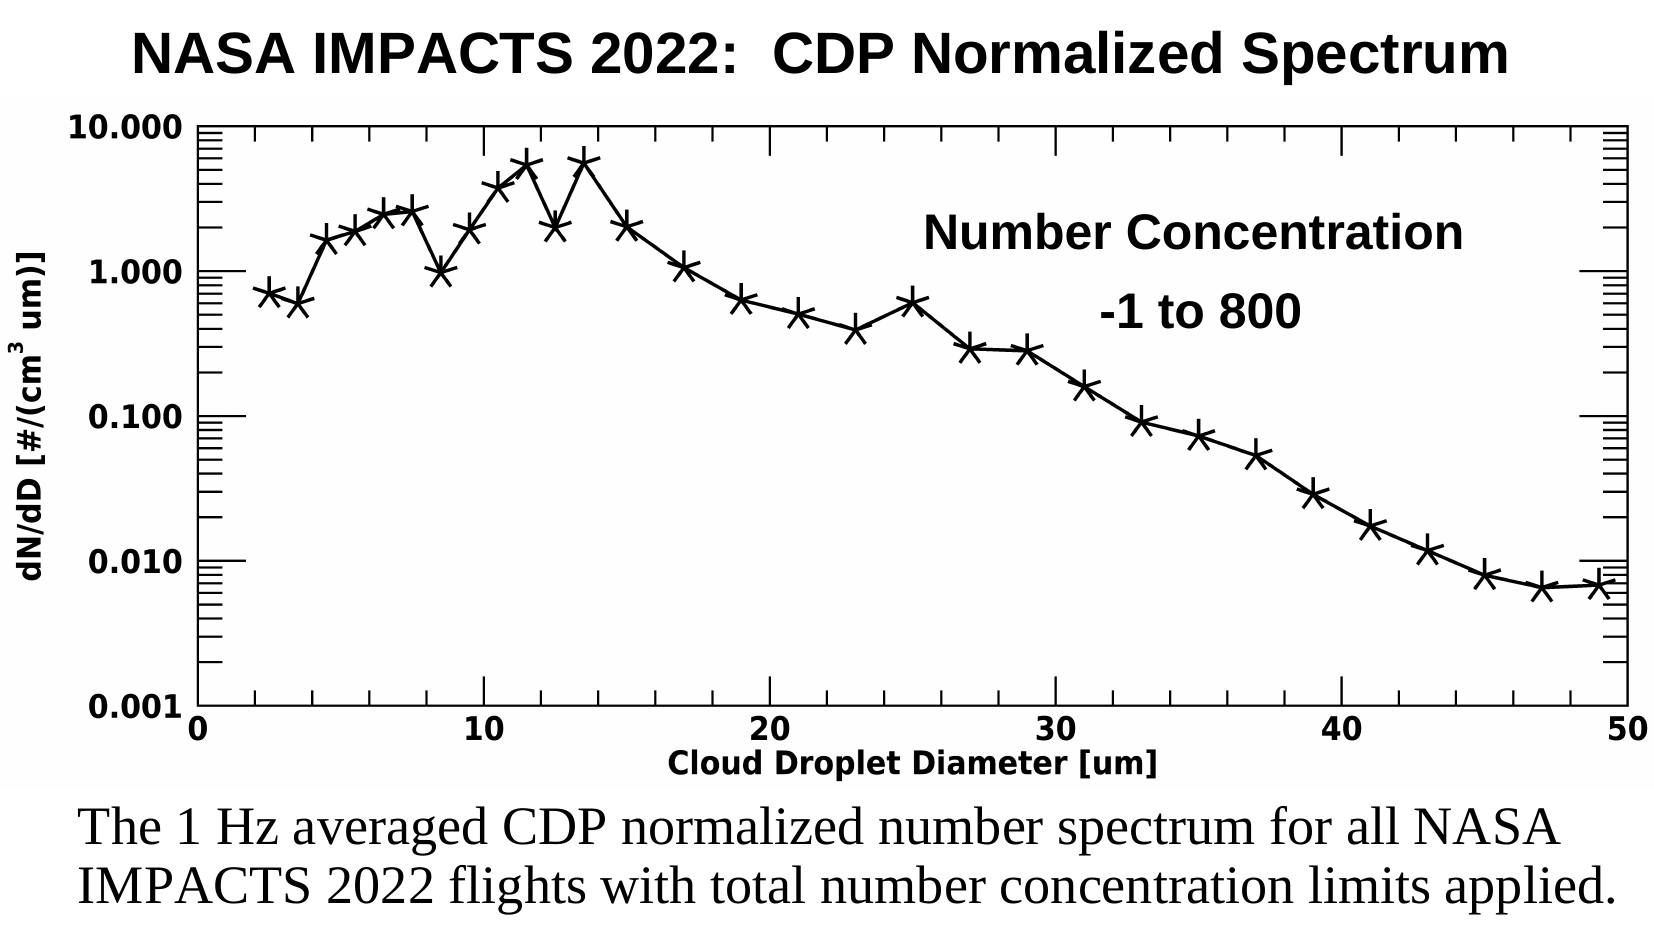

NASA IMPACTS 2022: CDP Normalized Spectrum
Number Concentration
 -1 to 800
The 1 Hz averaged CDP normalized number spectrum for all NASA IMPACTS 2022 flights with total number concentration limits applied.